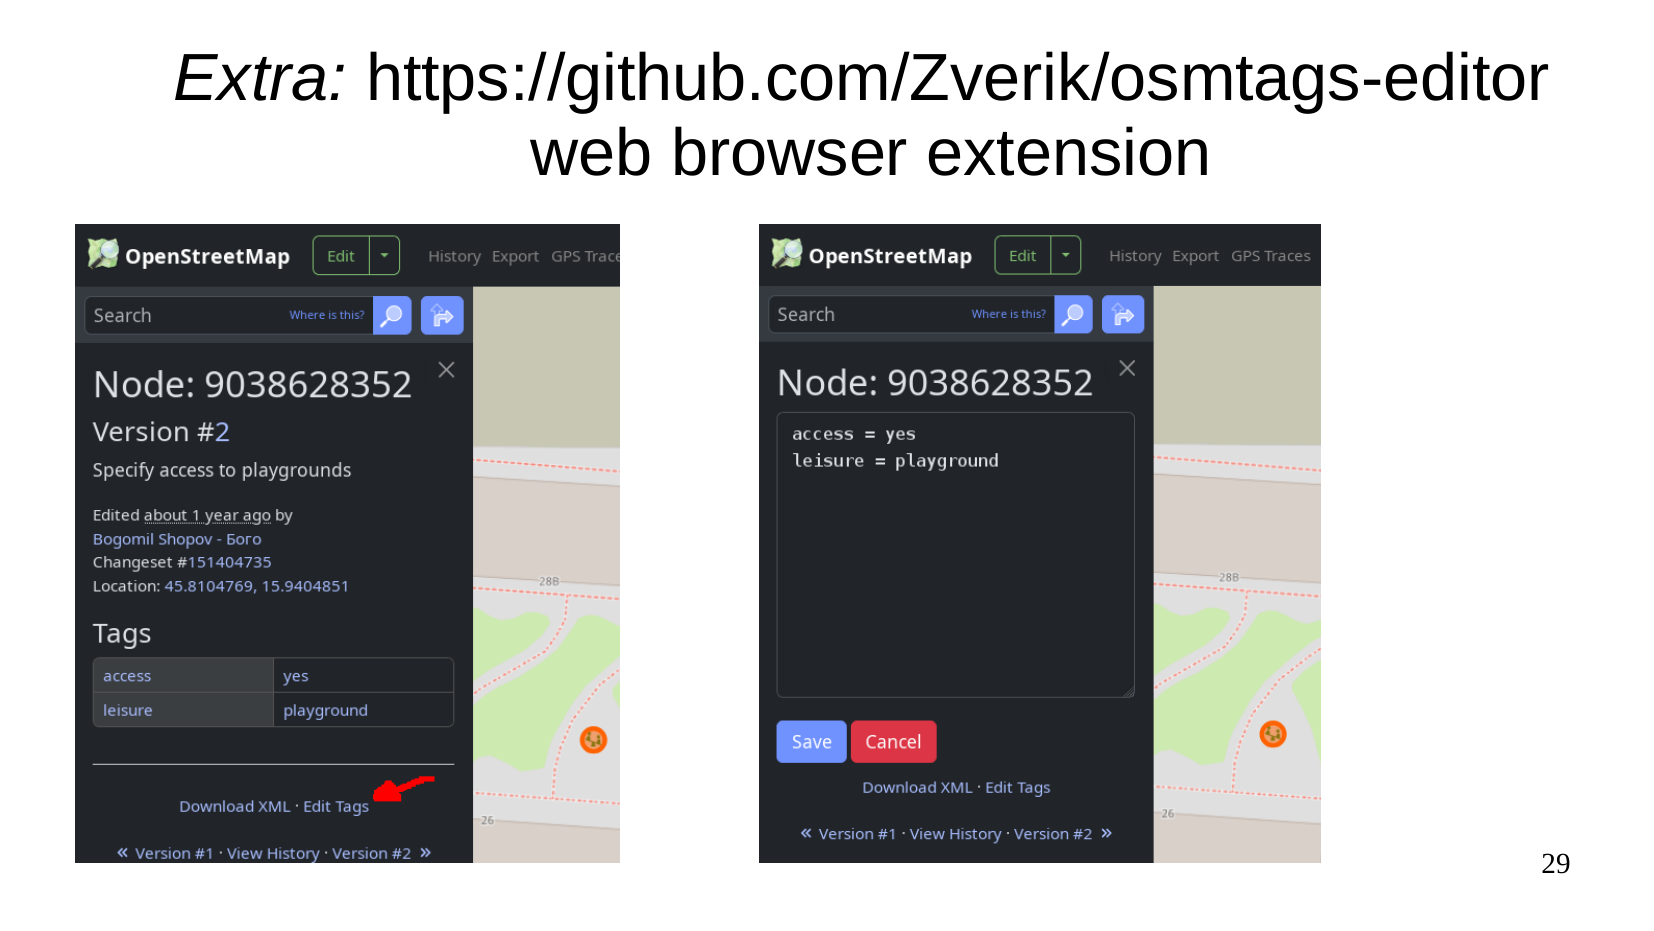

# Extra: https://github.com/Zverik/osmtags-editor web browser extension
29